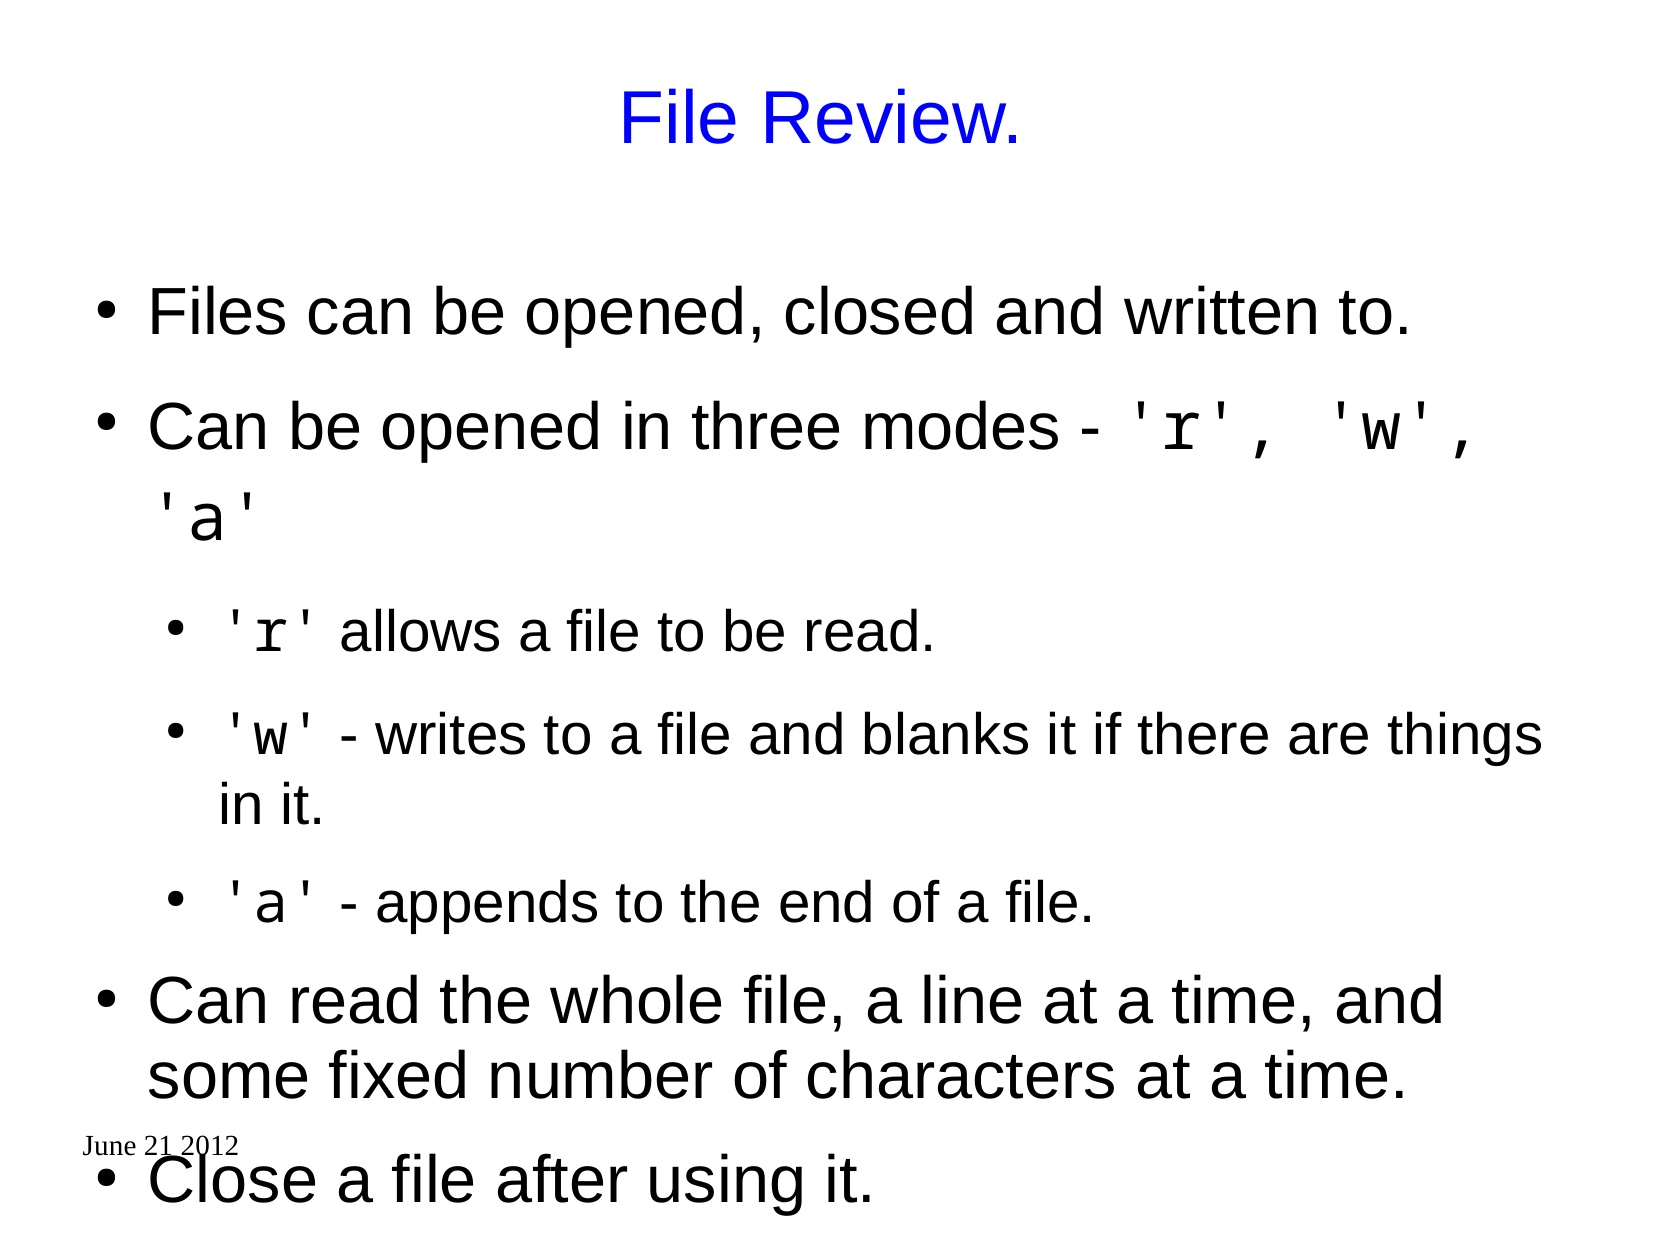

# File Review.
Files can be opened, closed and written to.
Can be opened in three modes - 'r', 'w', 'a'
'r' allows a file to be read.
'w' - writes to a file and blanks it if there are things in it.
'a' - appends to the end of a file.
Can read the whole file, a line at a time, and some fixed number of characters at a time.
Close a file after using it.
June 21 2012